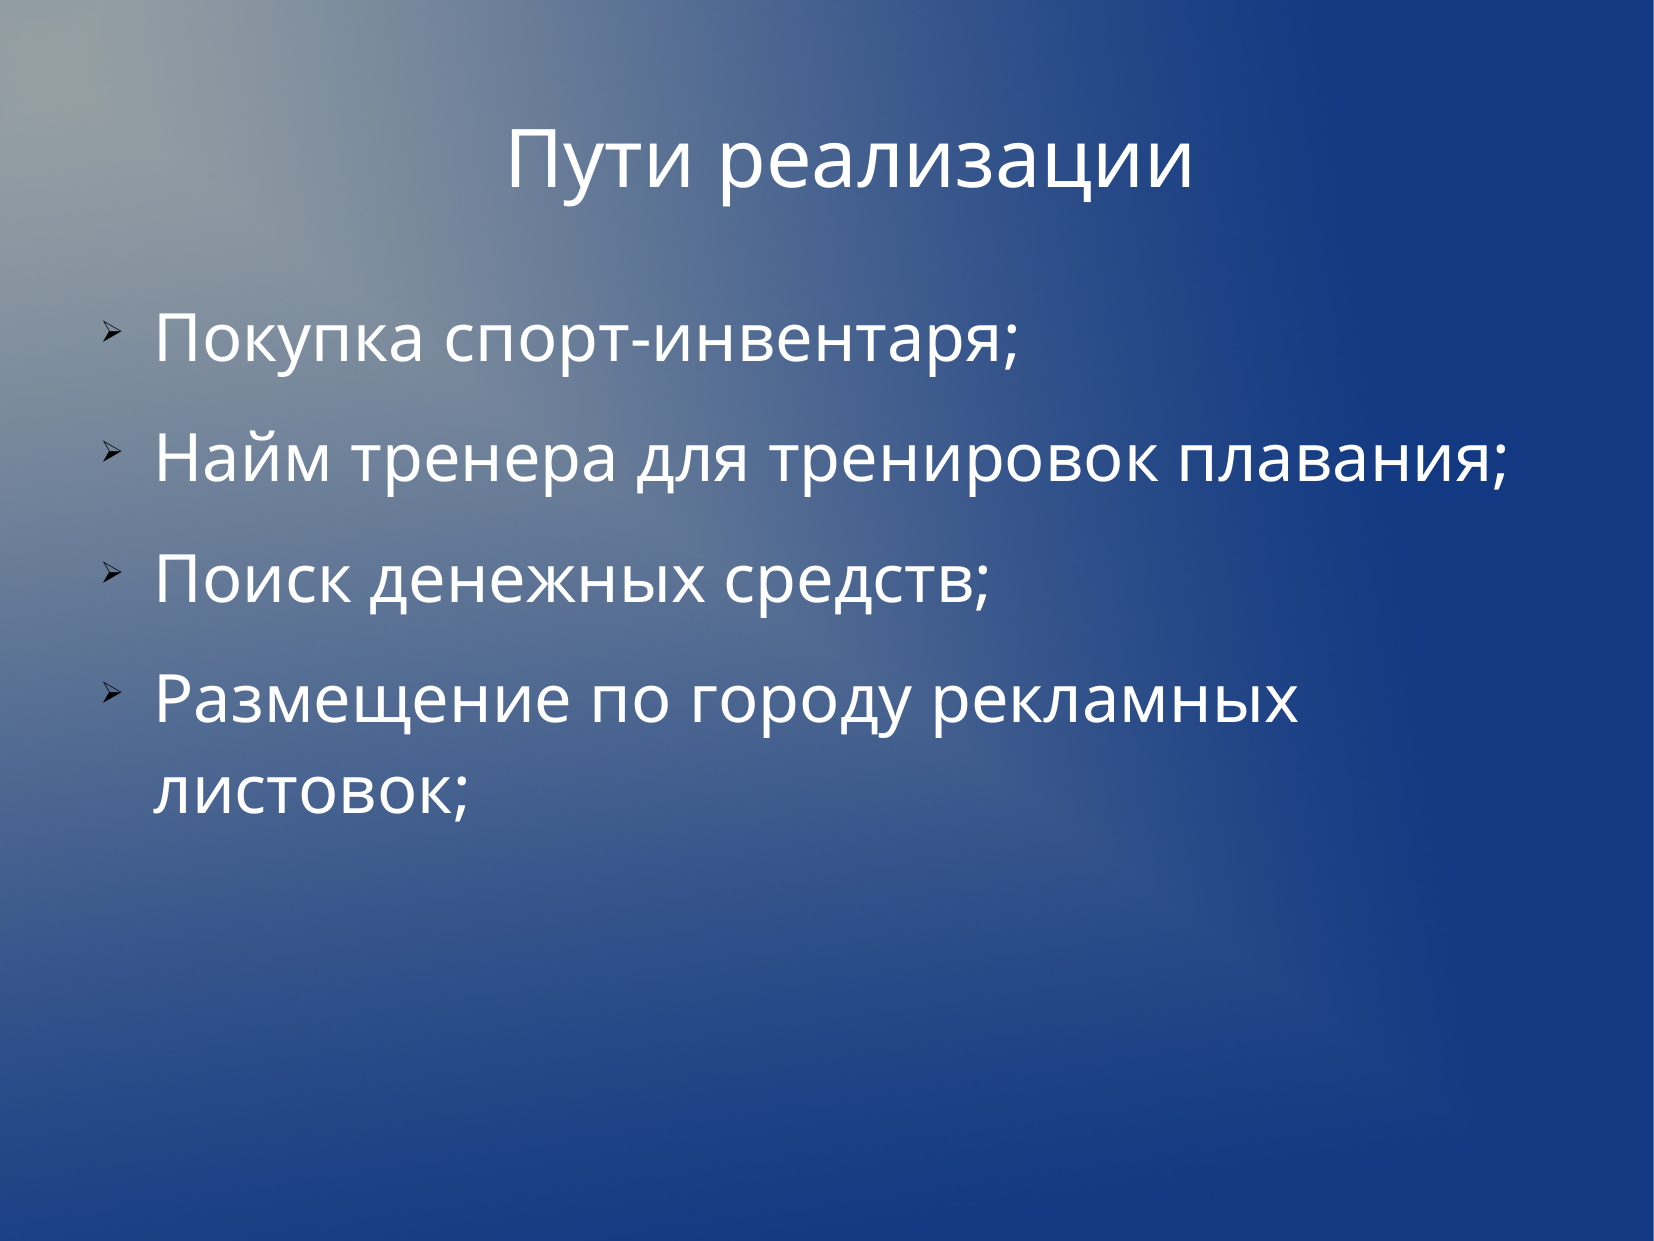

# Пути реализации
Покупка спорт-инвентаря;
Найм тренера для тренировок плавания;
Поиск денежных средств;
Размещение по городу рекламных листовок;